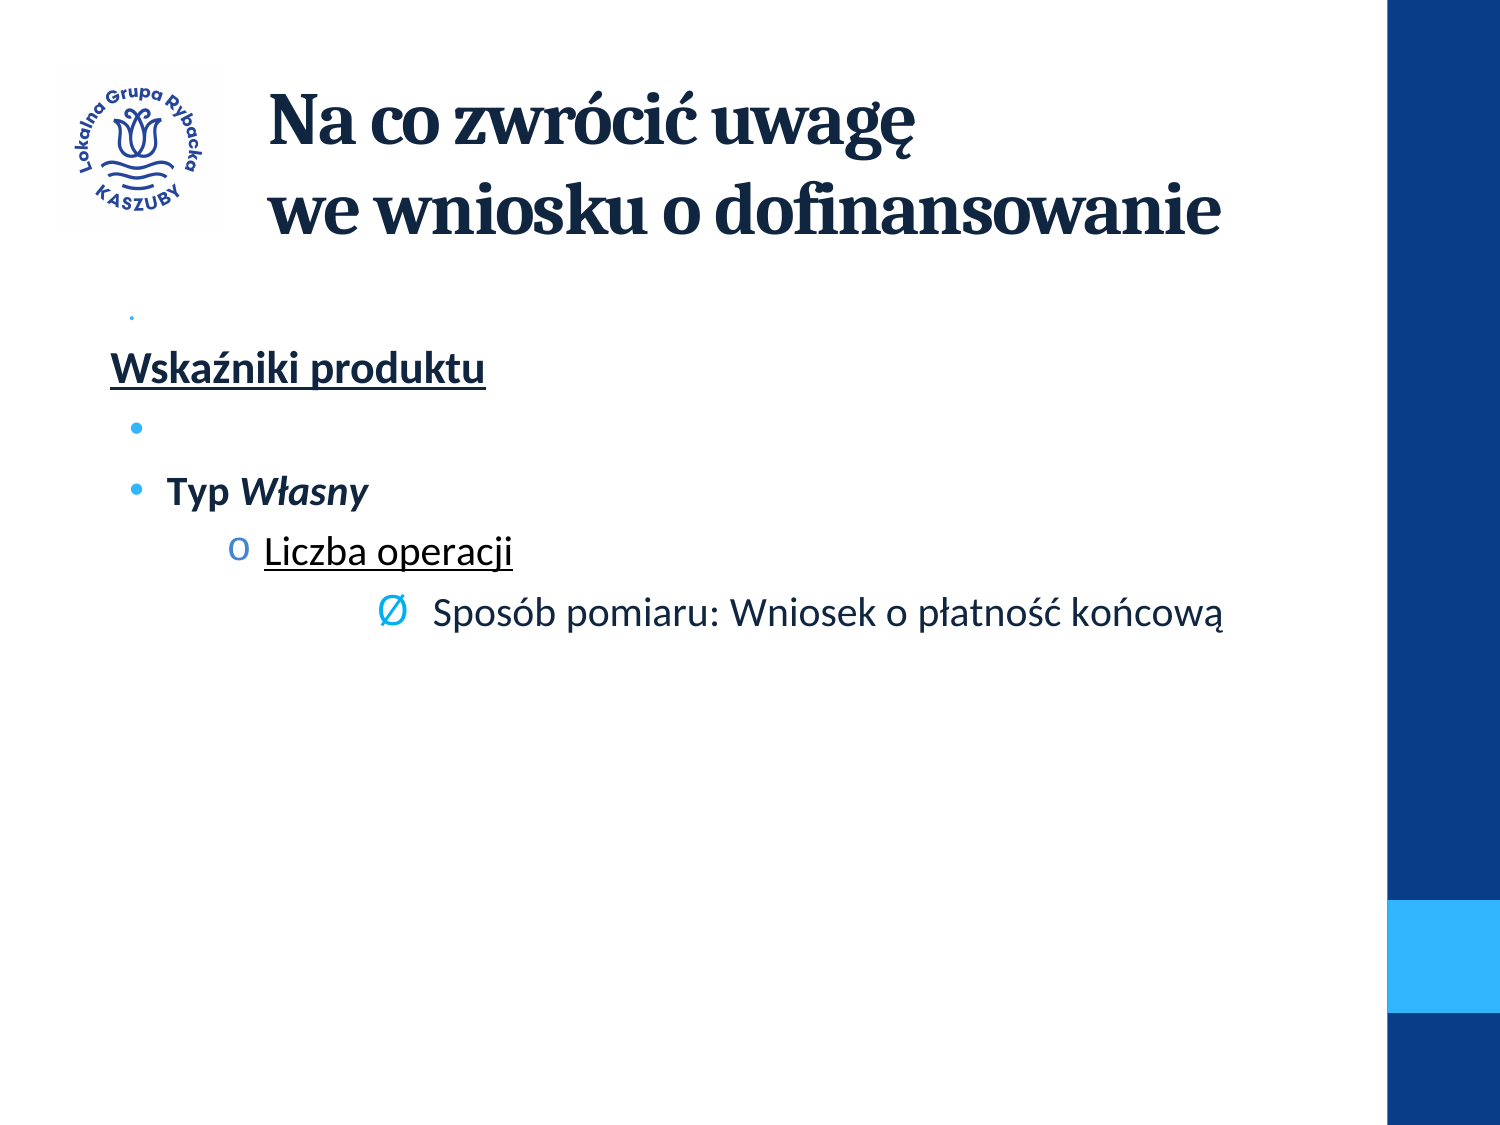

# Na co zwrócić uwagę we wniosku o dofinansowanie
Wskaźniki produktu
Typ Własny
Liczba operacji
Sposób pomiaru: Wniosek o płatność końcową